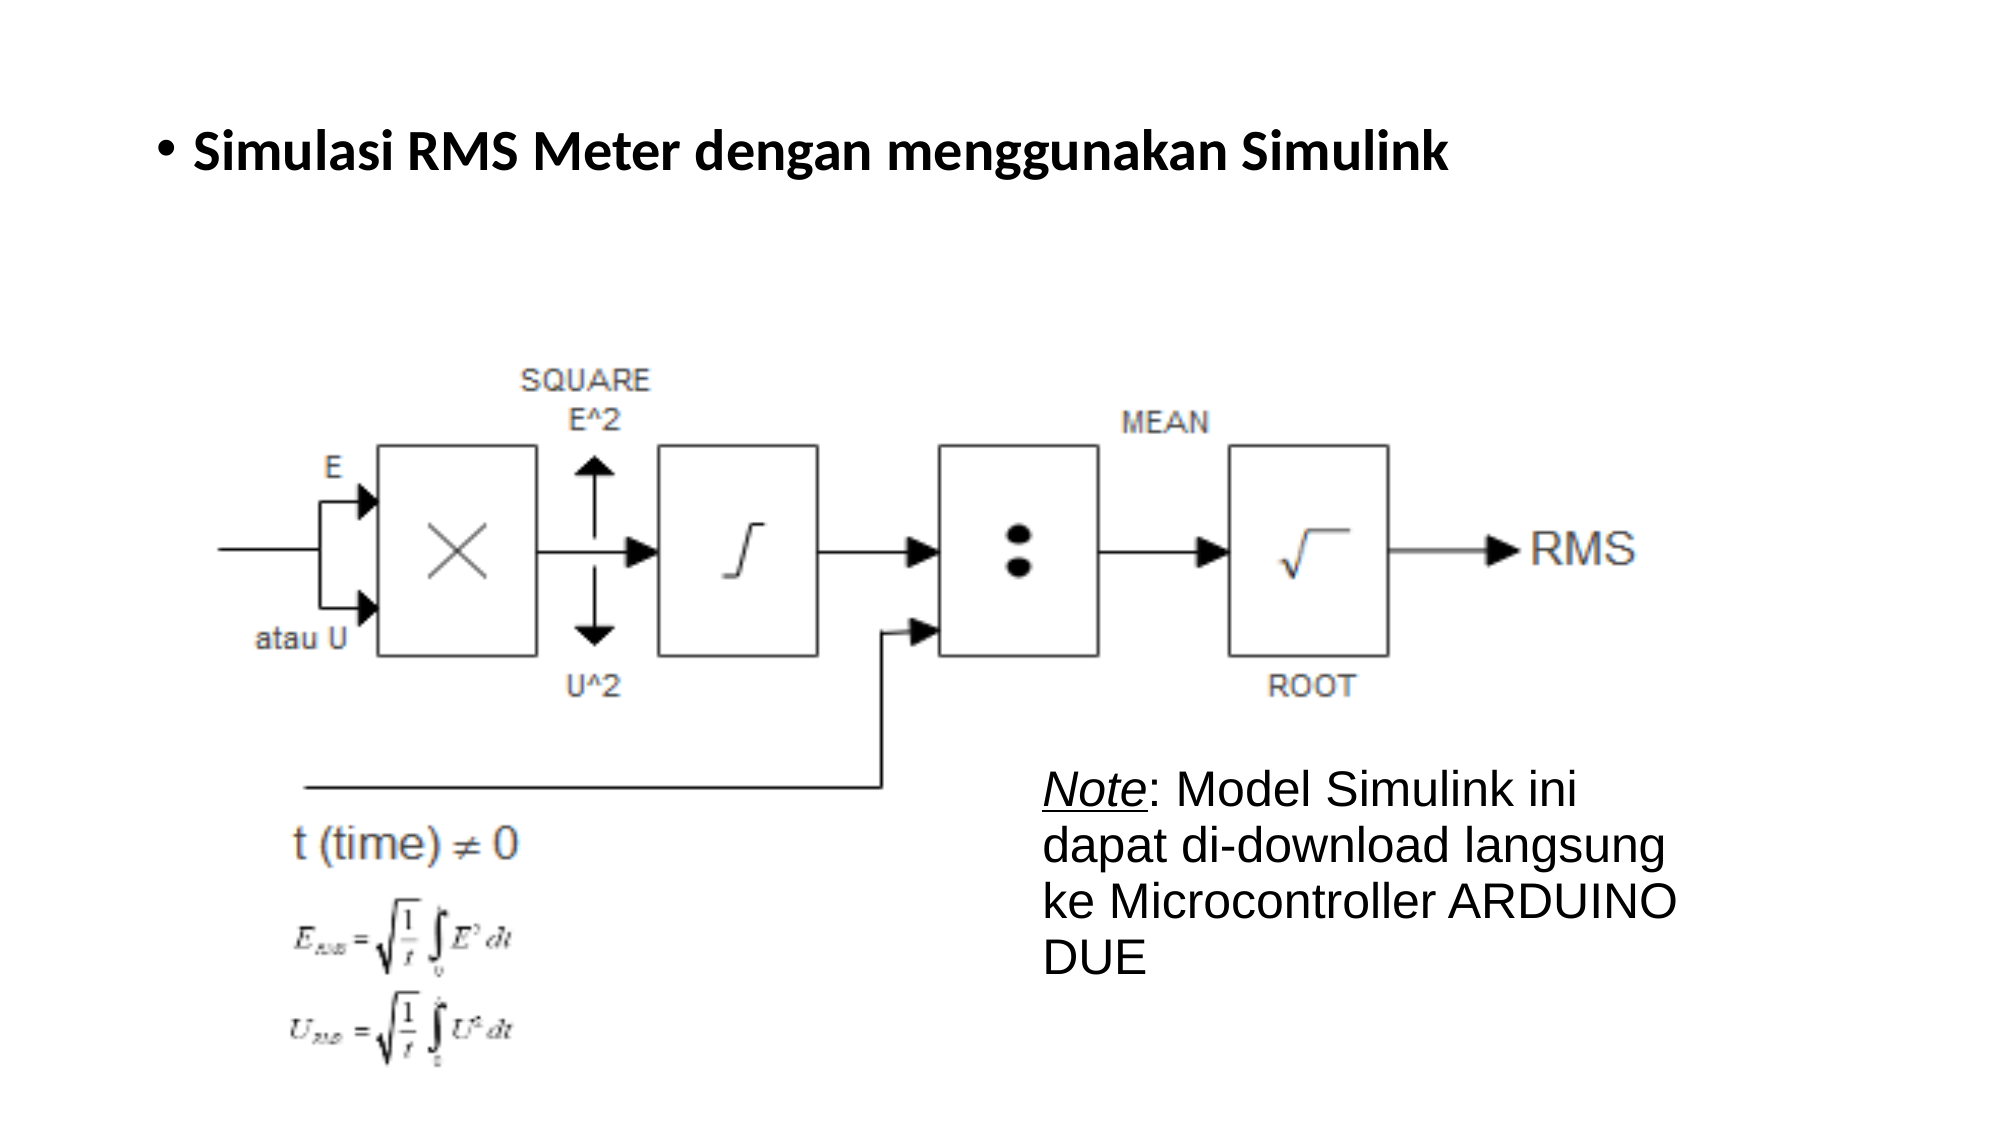

# Simulasi RMS Meter dengan menggunakan Simulink
Note: Model Simulink ini dapat di-download langsung ke Microcontroller ARDUINO DUE